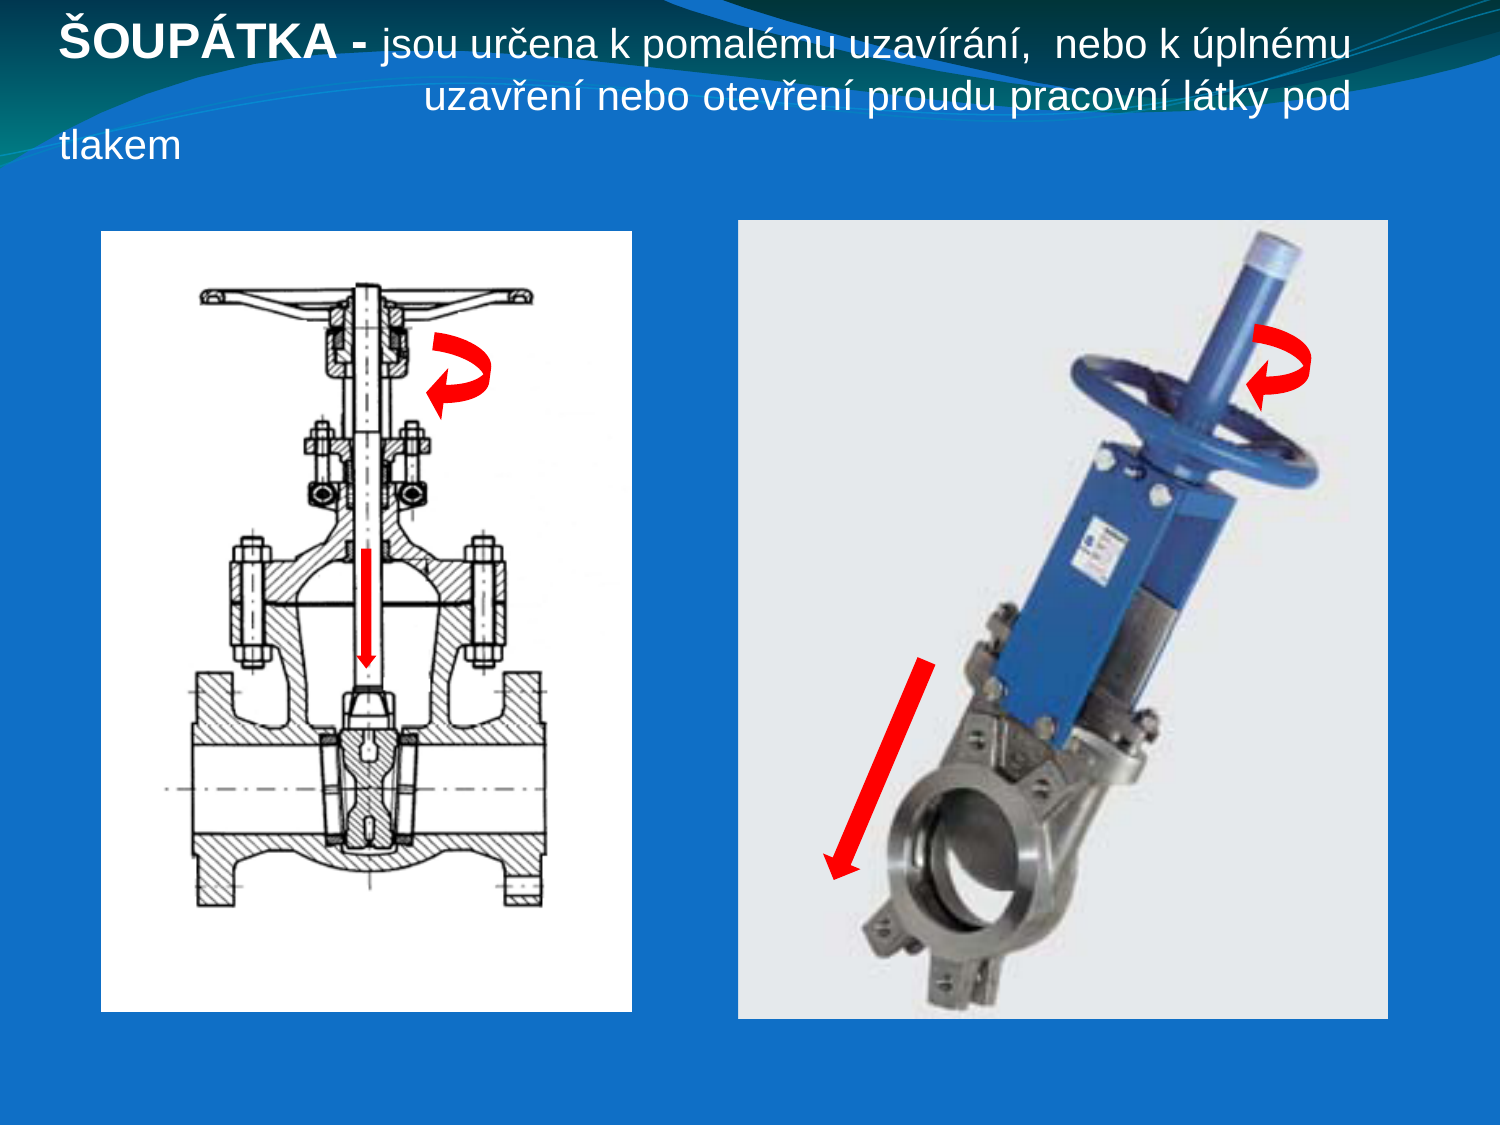

ŠOUPÁTKA - jsou určena k pomalému uzavírání, nebo k úplnému
 uzavření nebo otevření proudu pracovní látky pod tlakem